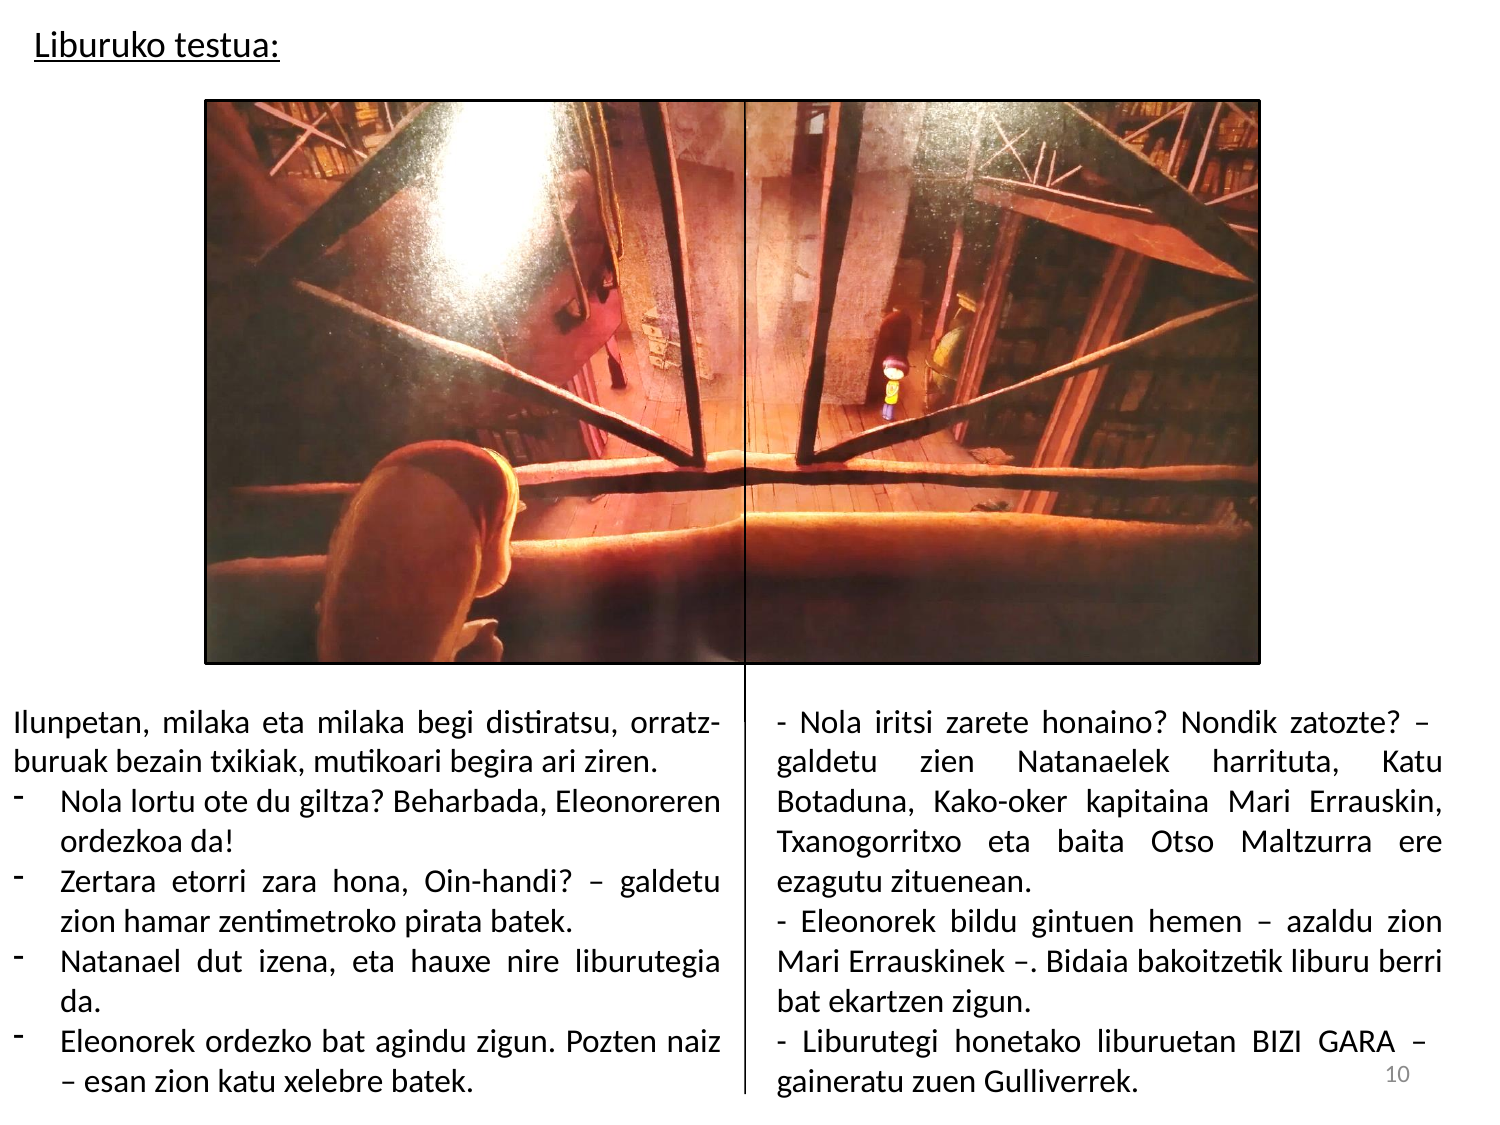

Liburuko testua:
Ilunpetan, milaka eta milaka begi distiratsu, orratz-buruak bezain txikiak, mutikoari begira ari ziren.
Nola lortu ote du giltza? Beharbada, Eleonoreren ordezkoa da!
Zertara etorri zara hona, Oin-handi? – galdetu zion hamar zentimetroko pirata batek.
Natanael dut izena, eta hauxe nire liburutegia da.
Eleonorek ordezko bat agindu zigun. Pozten naiz – esan zion katu xelebre batek.
- Nola iritsi zarete honaino? Nondik zatozte? – galdetu zien Natanaelek harrituta, Katu Botaduna, Kako-oker kapitaina Mari Errauskin, Txanogorritxo eta baita Otso Maltzurra ere ezagutu zituenean.
- Eleonorek bildu gintuen hemen – azaldu zion Mari Errauskinek –. Bidaia bakoitzetik liburu berri bat ekartzen zigun.
- Liburutegi honetako liburuetan BIZI GARA – gaineratu zuen Gulliverrek.